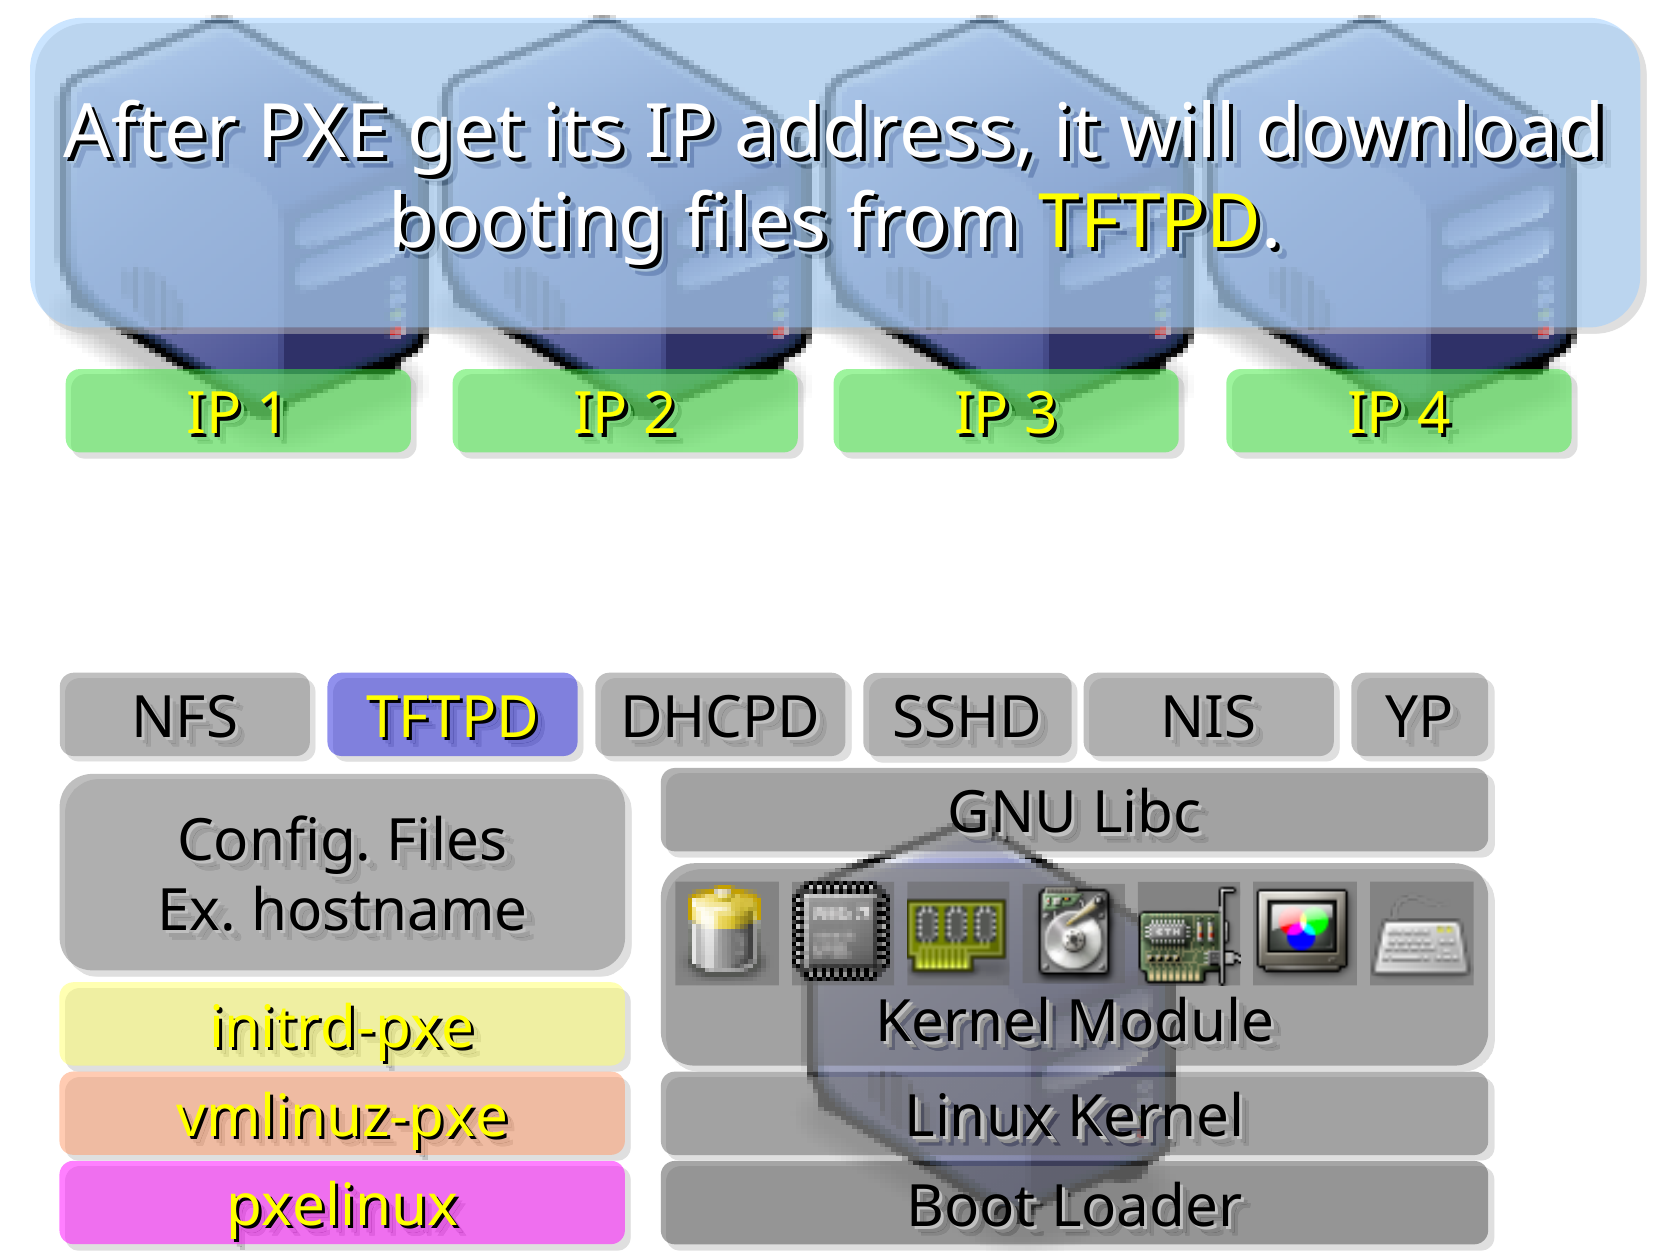

After PXE get its IP address, it will download booting files from TFTPD.
IP 1
IP 2
IP 3
IP 4
TFTPD
NFS
DHCPD
NIS
YP
SSHD
GNU Libc
Kernel Module
Linux Kernel
Boot Loader
Config. Files
Ex. hostname
initrd-pxe
vmlinuz-pxe
pxelinux